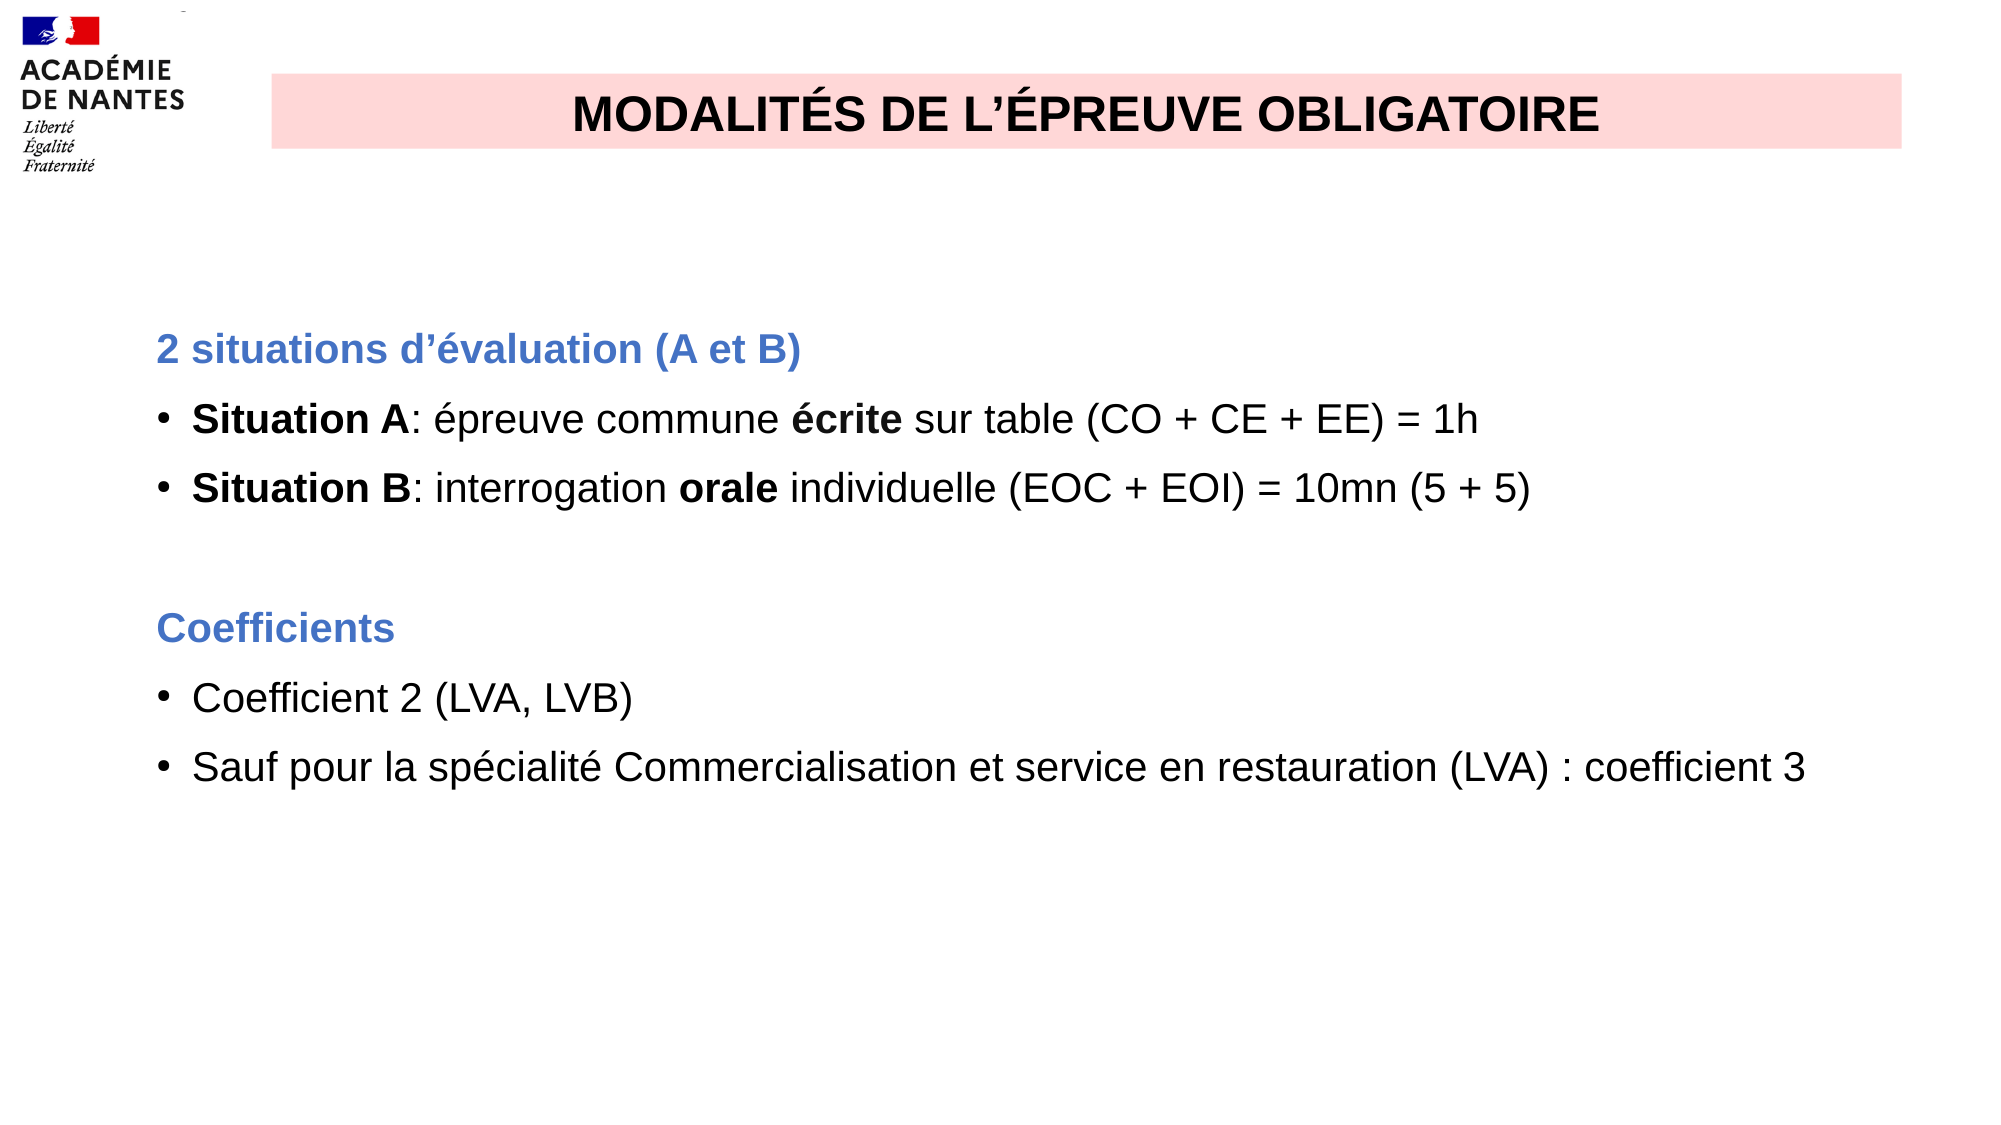

MODALITÉS DE L’ÉPREUVE OBLIGATOIRE
2 situations d’évaluation (A et B)
Situation A: épreuve commune écrite sur table (CO + CE + EE) = 1h
Situation B: interrogation orale individuelle (EOC + EOI) = 10mn (5 + 5)
Coefficients
Coefficient 2 (LVA, LVB)
Sauf pour la spécialité Commercialisation et service en restauration (LVA) : coefficient 3